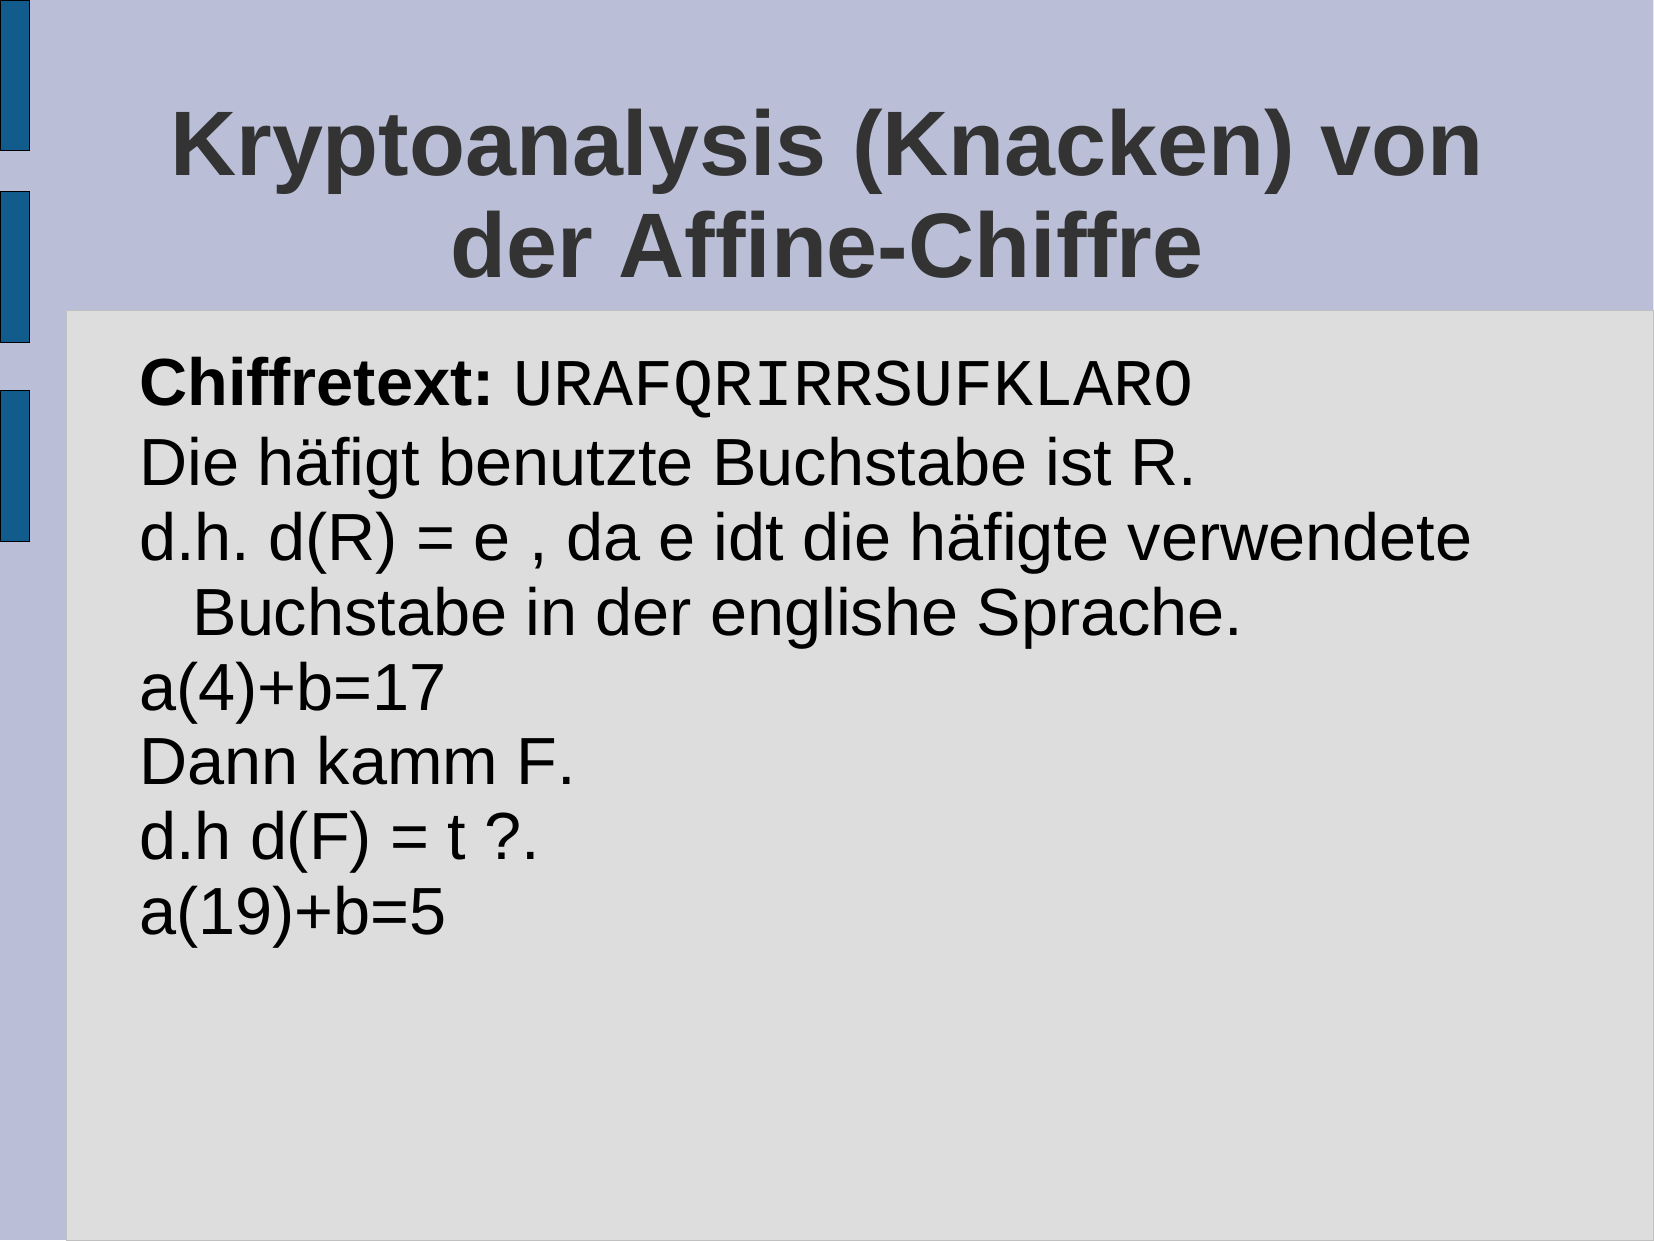

# Kryptoanalysis (Knacken) von der Affine-Chiffre
Chiffretext: URAFQRIRRSUFKLARO
Die häfigt benutzte Buchstabe ist R.
d.h. d(R) = e , da e idt die häfigte verwendete Buchstabe in der englishe Sprache.
a(4)+b=17
Dann kamm F.
d.h d(F) = t ?.
a(19)+b=5